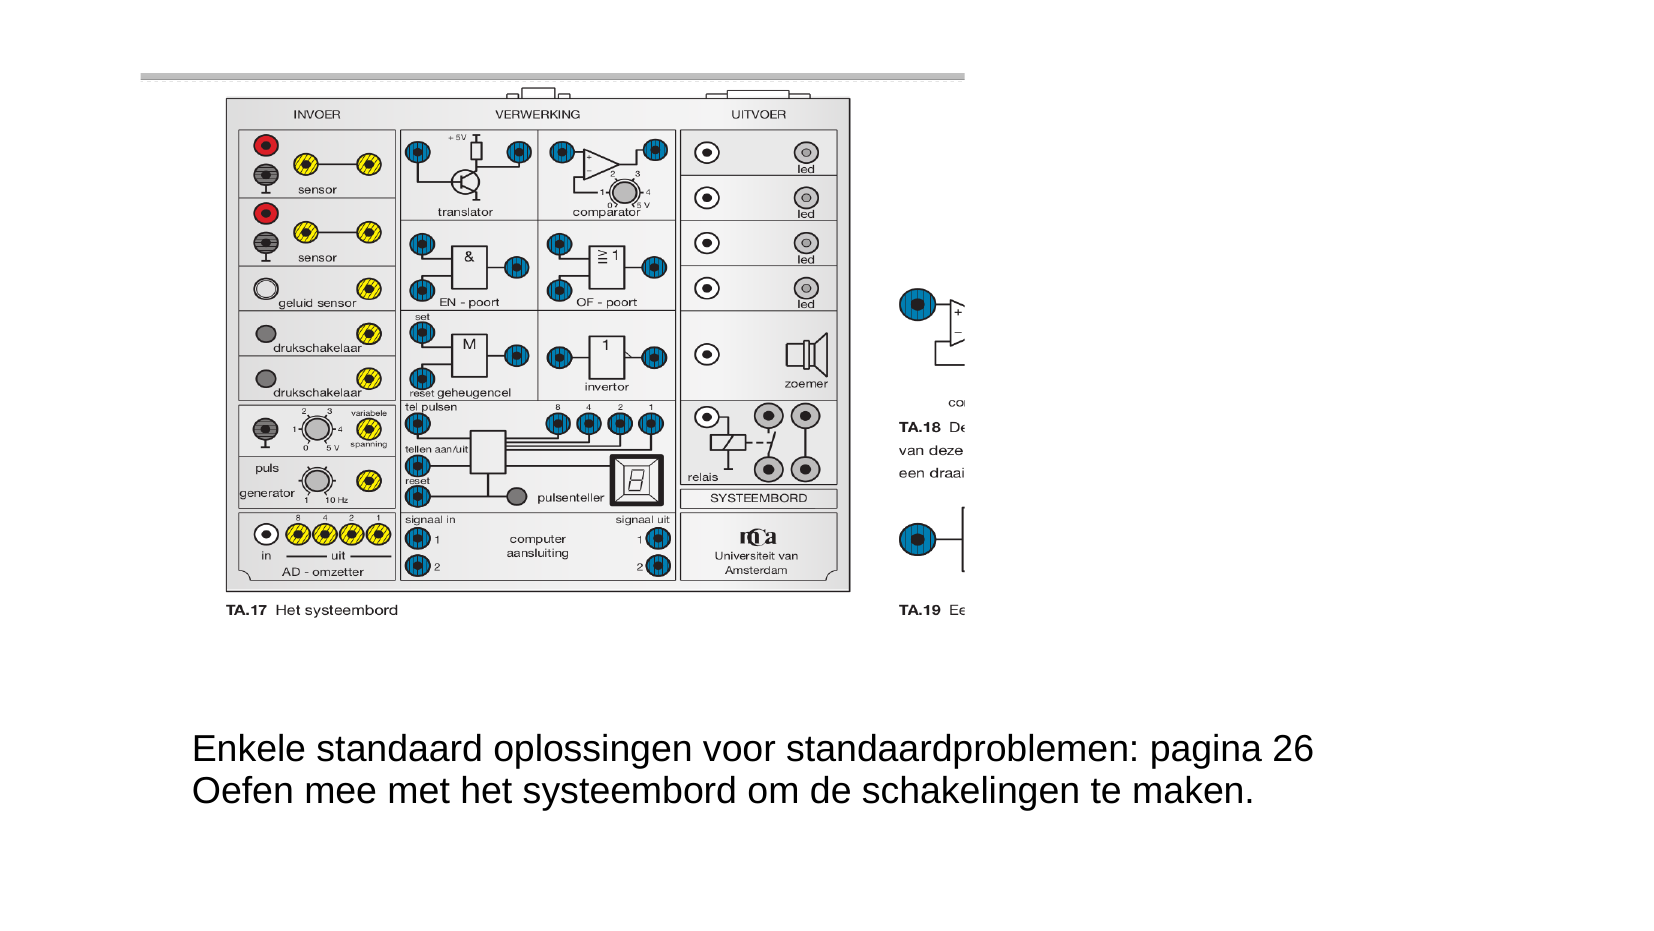

Enkele standaard oplossingen voor standaardproblemen: pagina 26
Oefen mee met het systeembord om de schakelingen te maken.